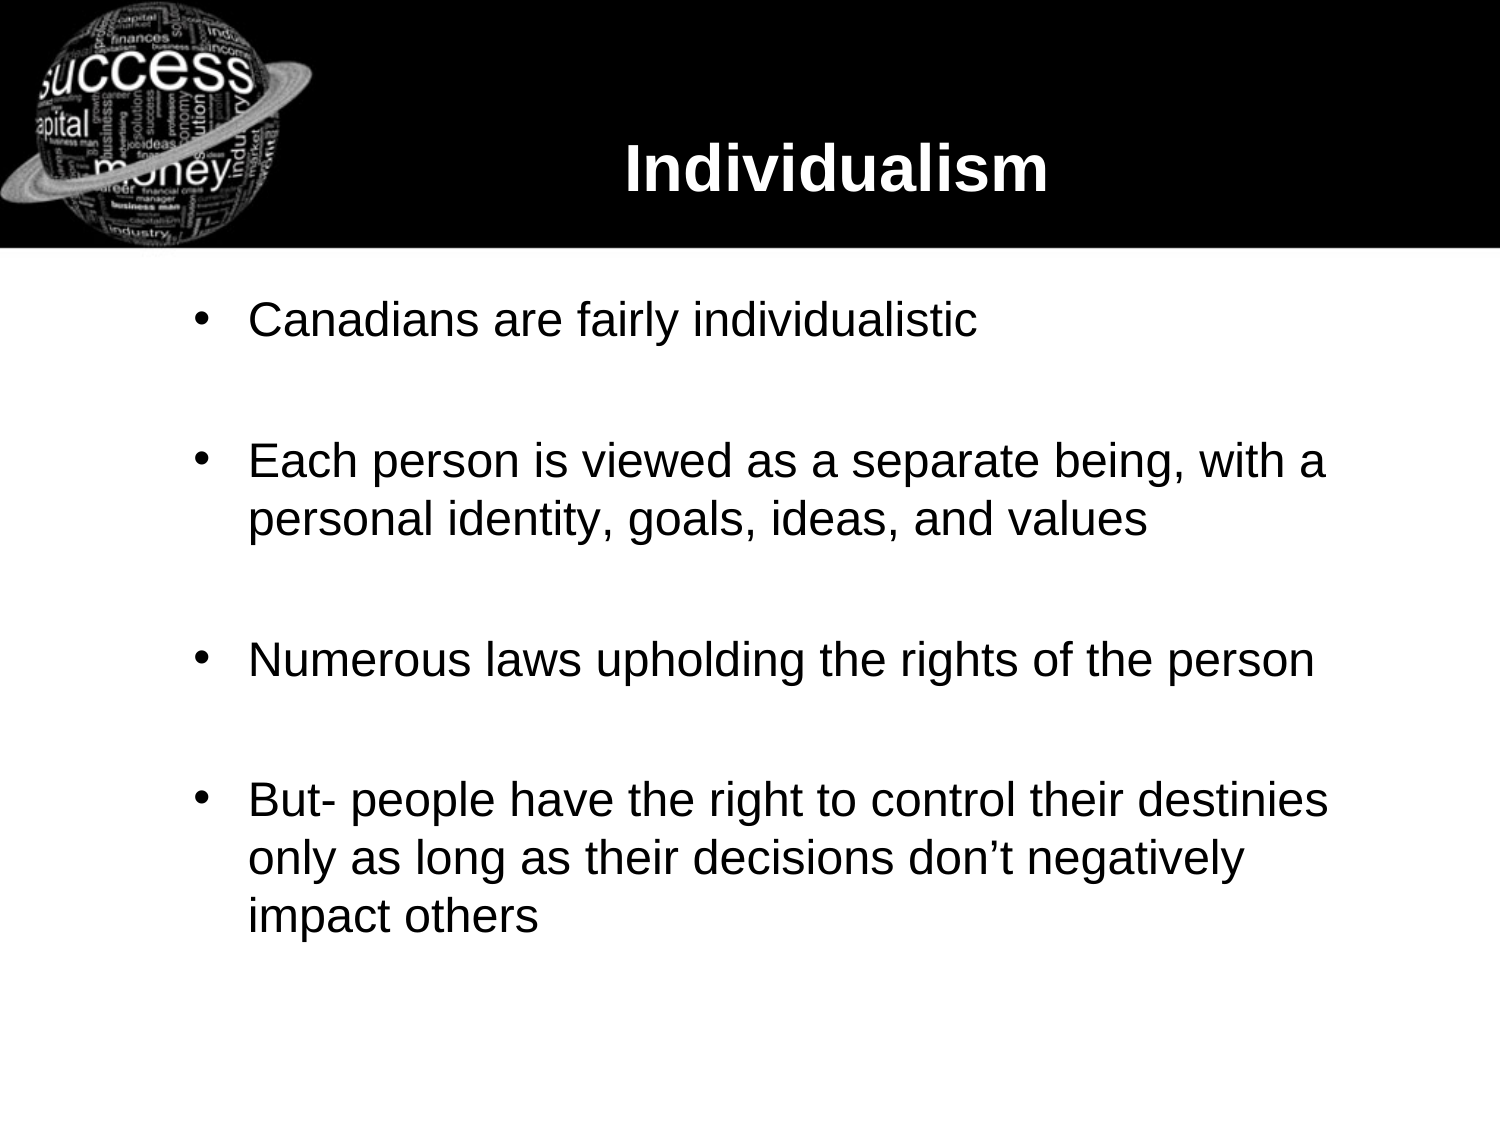

# Individualism
Canadians are fairly individualistic
Each person is viewed as a separate being, with a personal identity, goals, ideas, and values
Numerous laws upholding the rights of the person
But- people have the right to control their destinies only as long as their decisions don’t negatively impact others